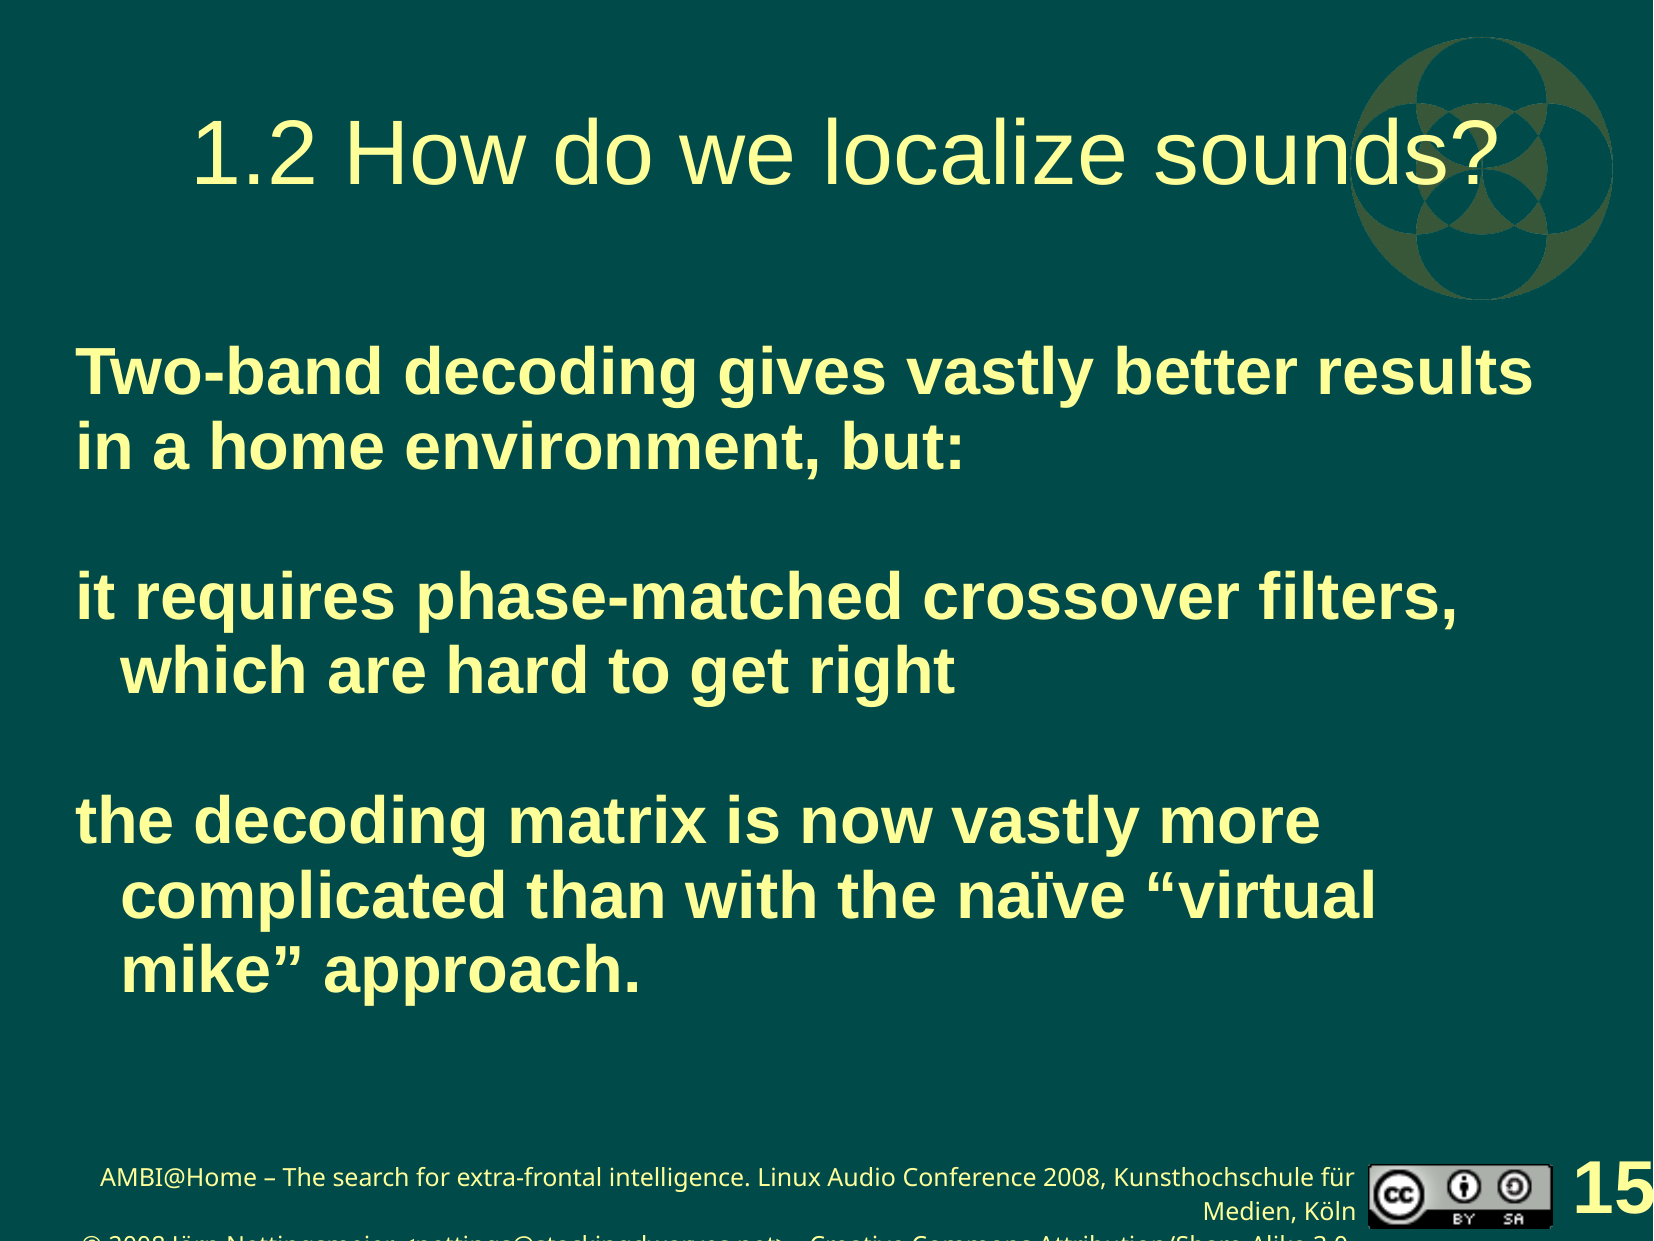

# 1.2 How do we localize sounds?
Two-band decoding gives vastly better results in a home environment, but:
it requires phase-matched crossover filters, which are hard to get right
the decoding matrix is now vastly more complicated than with the naïve “virtual mike” approach.